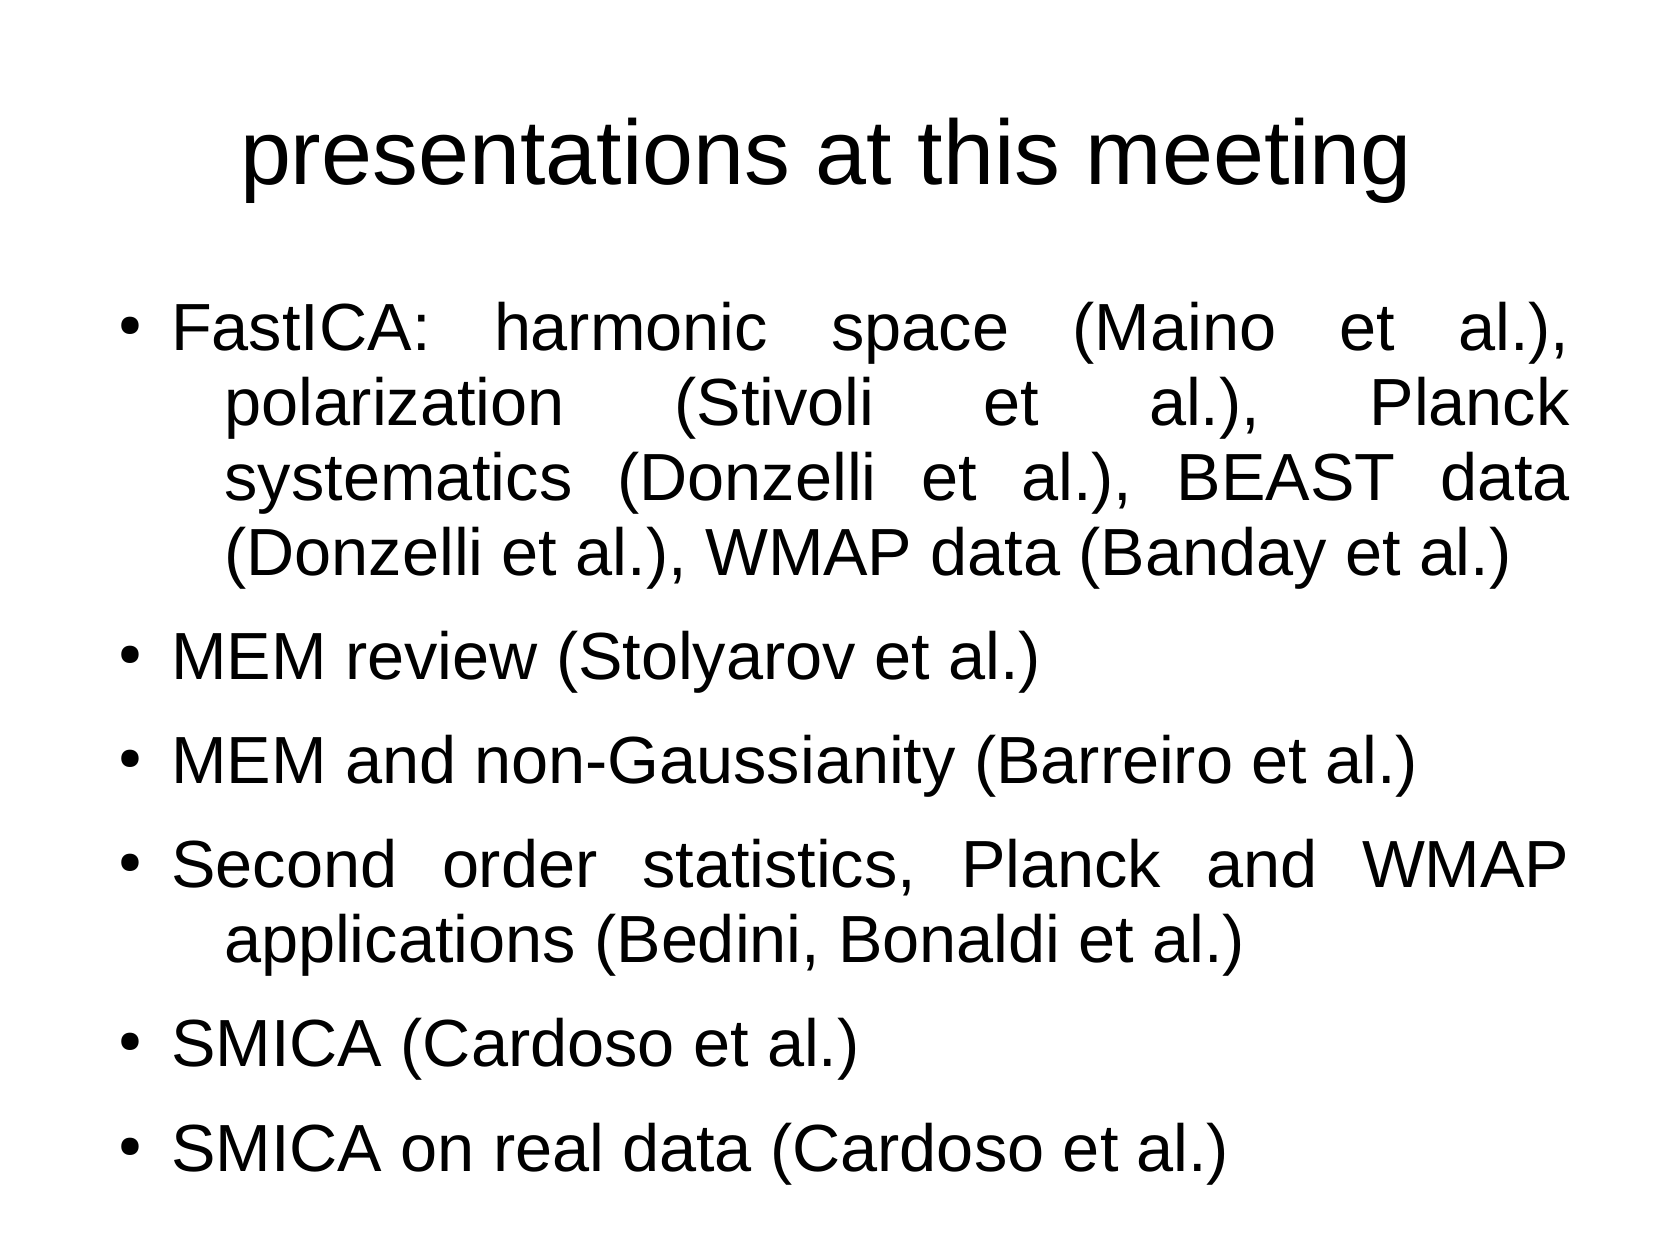

# presentations at this meeting
FastICA: harmonic space (Maino et al.), polarization (Stivoli et al.), Planck systematics (Donzelli et al.), BEAST data (Donzelli et al.), WMAP data (Banday et al.)
MEM review (Stolyarov et al.)
MEM and non-Gaussianity (Barreiro et al.)
Second order statistics, Planck and WMAP applications (Bedini, Bonaldi et al.)
SMICA (Cardoso et al.)
SMICA on real data (Cardoso et al.)